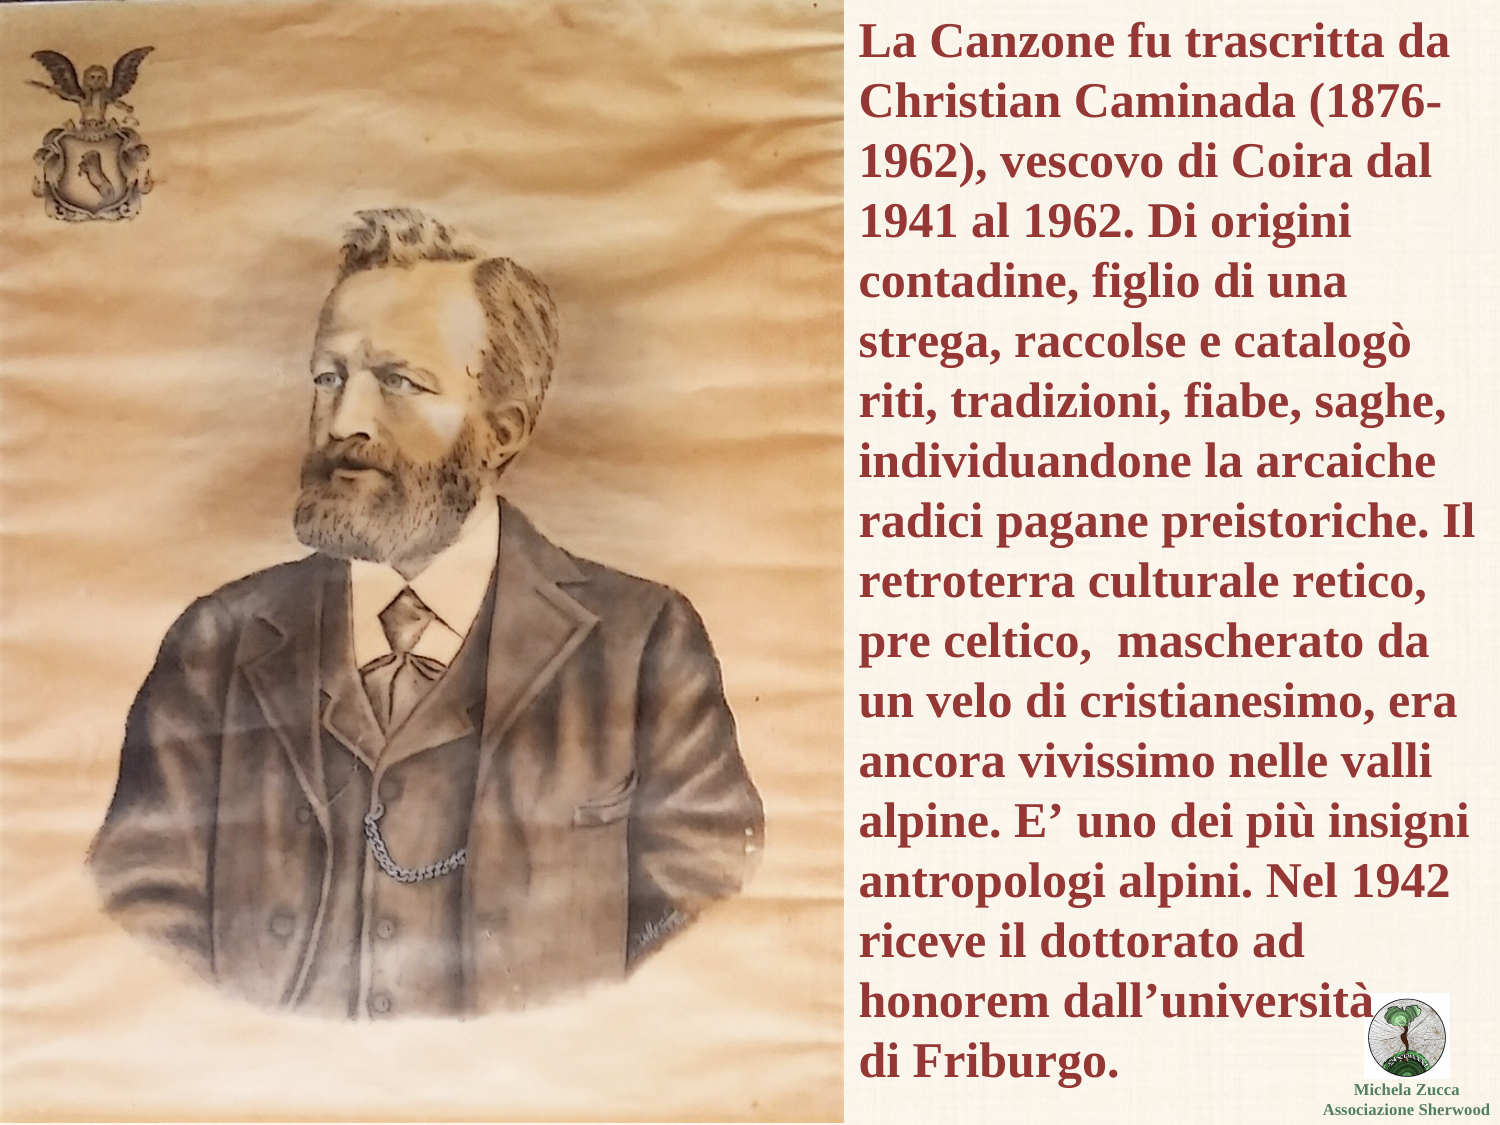

La Canzone fu trascritta da Christian Caminada (1876-1962), vescovo di Coira dal 1941 al 1962. Di origini contadine, figlio di una strega, raccolse e catalogò riti, tradizioni, fiabe, saghe, individuandone la arcaiche radici pagane preistoriche. Il retroterra culturale retico, pre celtico, mascherato da un velo di cristianesimo, era ancora vivissimo nelle valli alpine. E’ uno dei più insigni antropologi alpini. Nel 1942 riceve il dottorato ad honorem dall’università
di Friburgo.
Michela Zucca
Associazione Sherwood